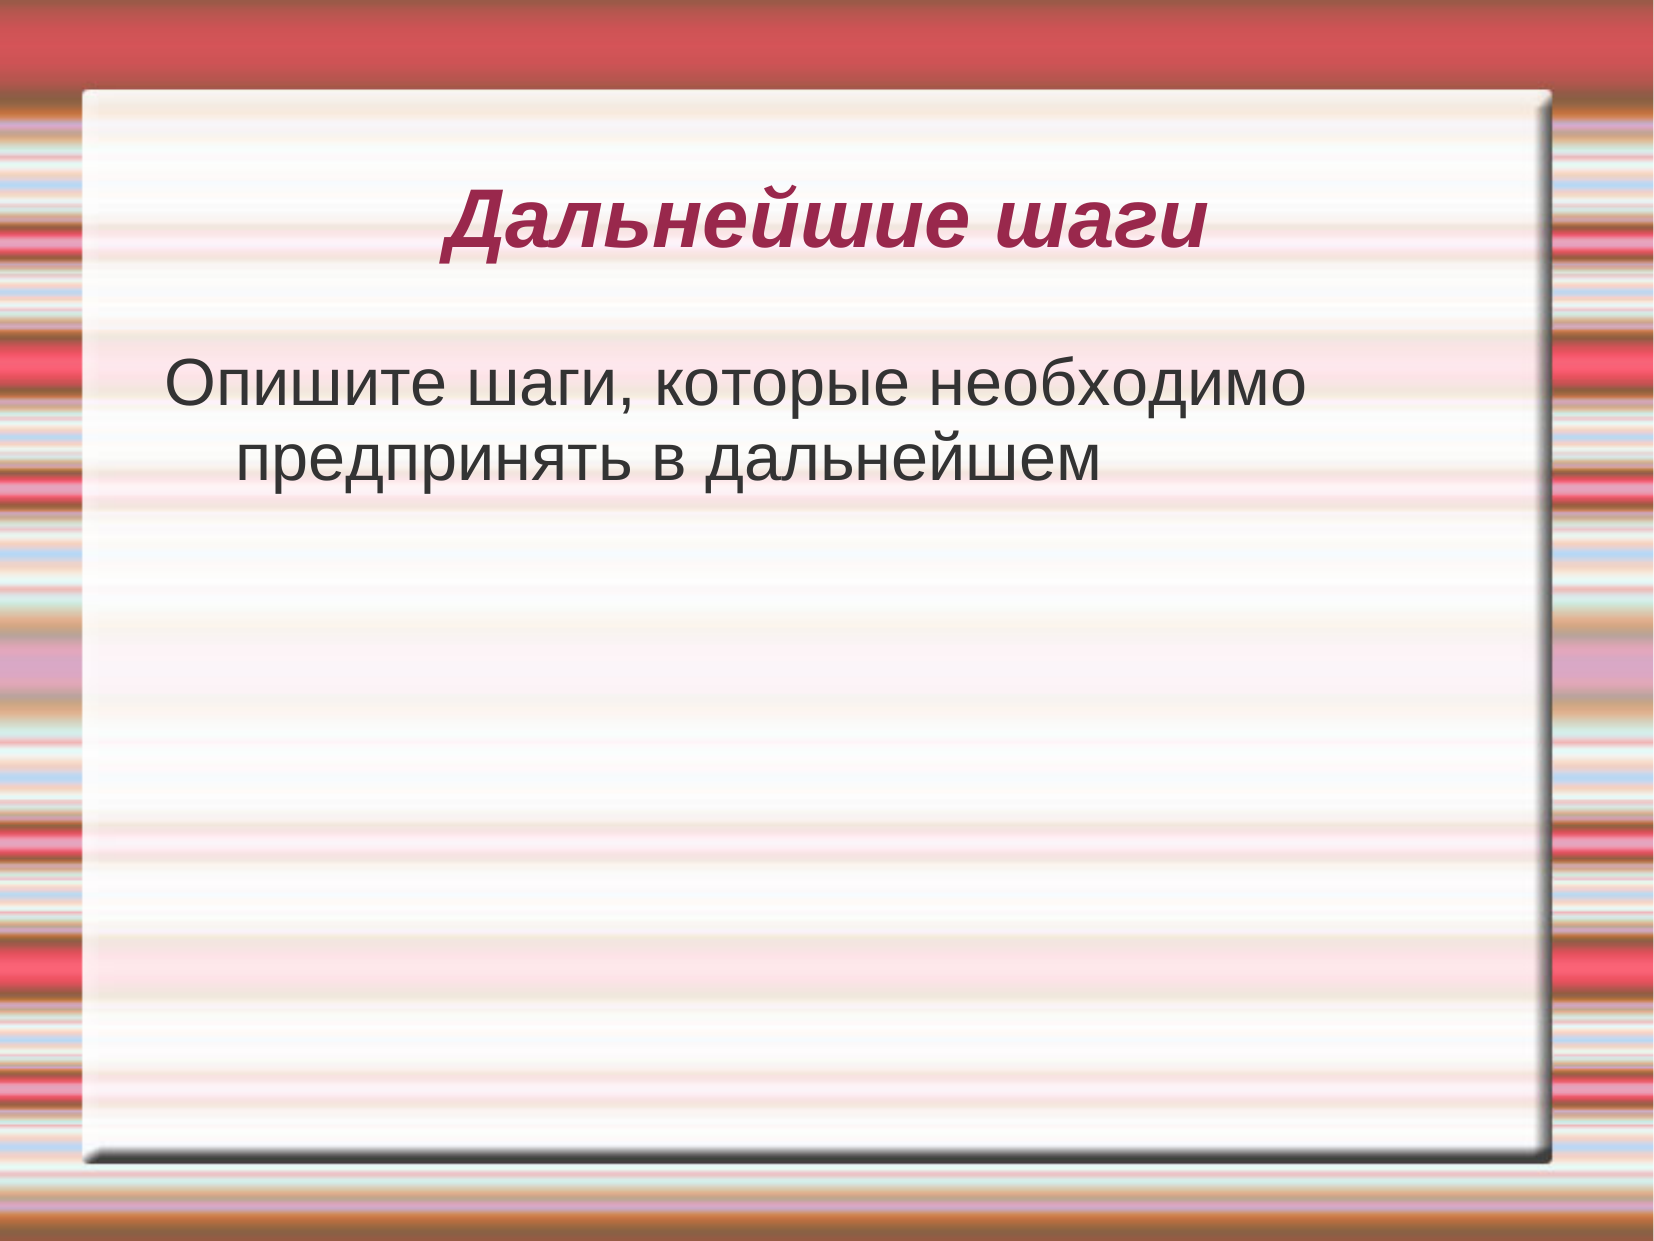

# Дальнейшие шаги
Опишите шаги, которые необходимо предпринять в дальнейшем